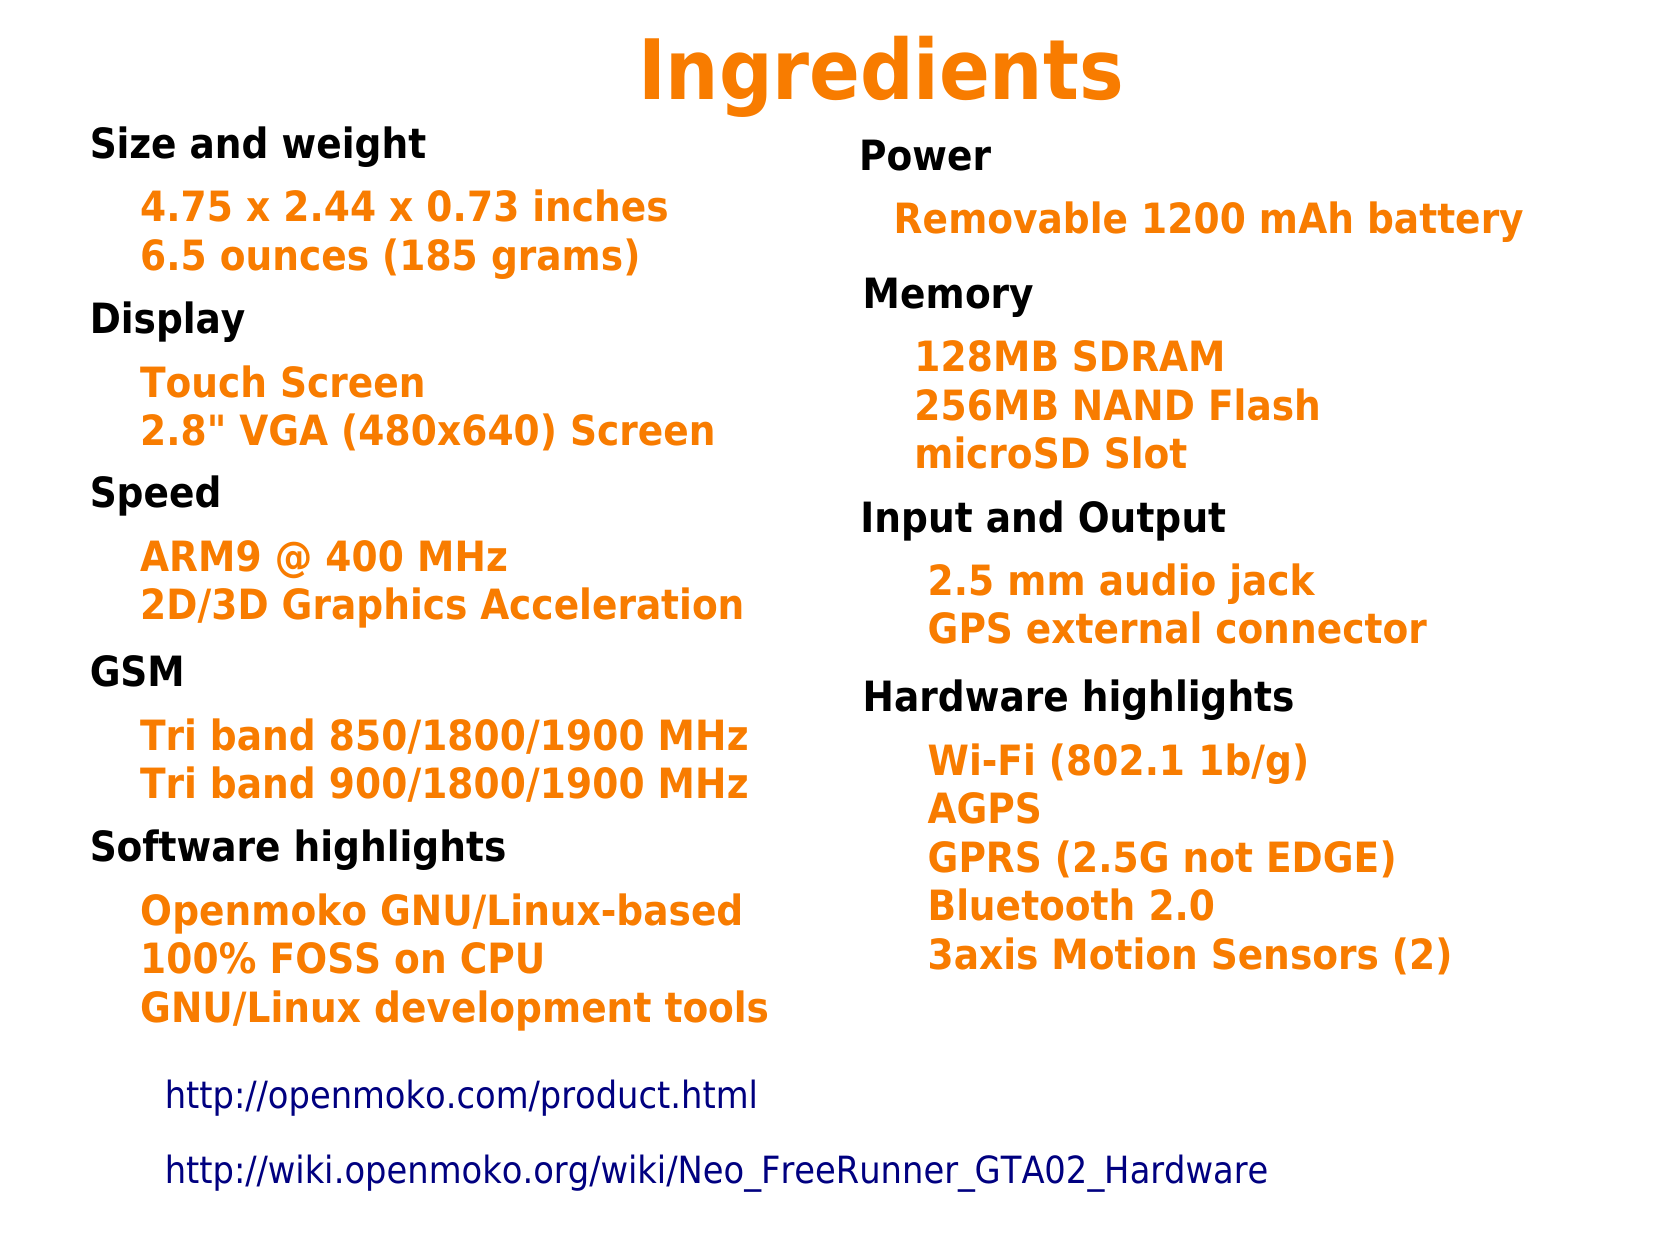

Ingredients
Size and weight
Power
 4.75 x 2.44 x 0.73 inches
 6.5 ounces (185 grams)
 Removable 1200 mAh battery
Memory
Display
 128MB SDRAM
 256MB NAND Flash
 microSD Slot
 Touch Screen
 2.8" VGA (480x640) Screen
Speed
Input and Output
 ARM9 @ 400 MHz
 2D/3D Graphics Acceleration
 2.5 mm audio jack
 GPS external connector
GSM
Hardware highlights
 Tri band 850/1800/1900 MHz
 Tri band 900/1800/1900 MHz
 Wi-Fi (802.1 1b/g)
 AGPS
 GPRS (2.5G not EDGE)
 Bluetooth 2.0
 3axis Motion Sensors (2)
Software highlights
 Openmoko GNU/Linux-based
 100% FOSS on CPU
 GNU/Linux development tools
http://openmoko.com/product.html
http://wiki.openmoko.org/wiki/Neo_FreeRunner_GTA02_Hardware